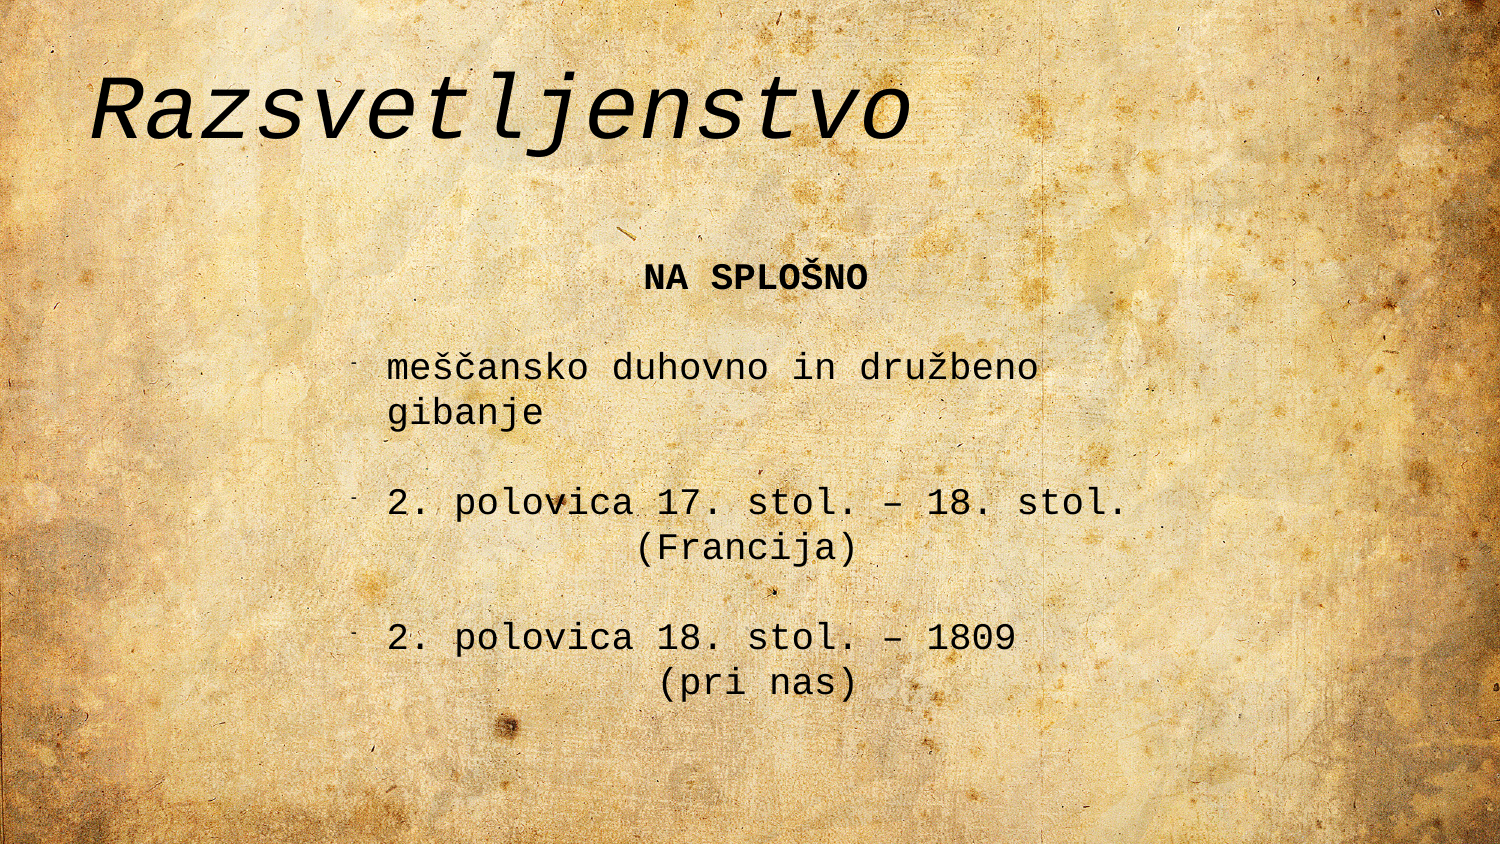

NA SPLOŠNO
meščansko duhovno in družbeno gibanje
2. polovica 17. stol. – 18. stol.
 (Francija)
2. polovica 18. stol. – 1809
 (pri nas)